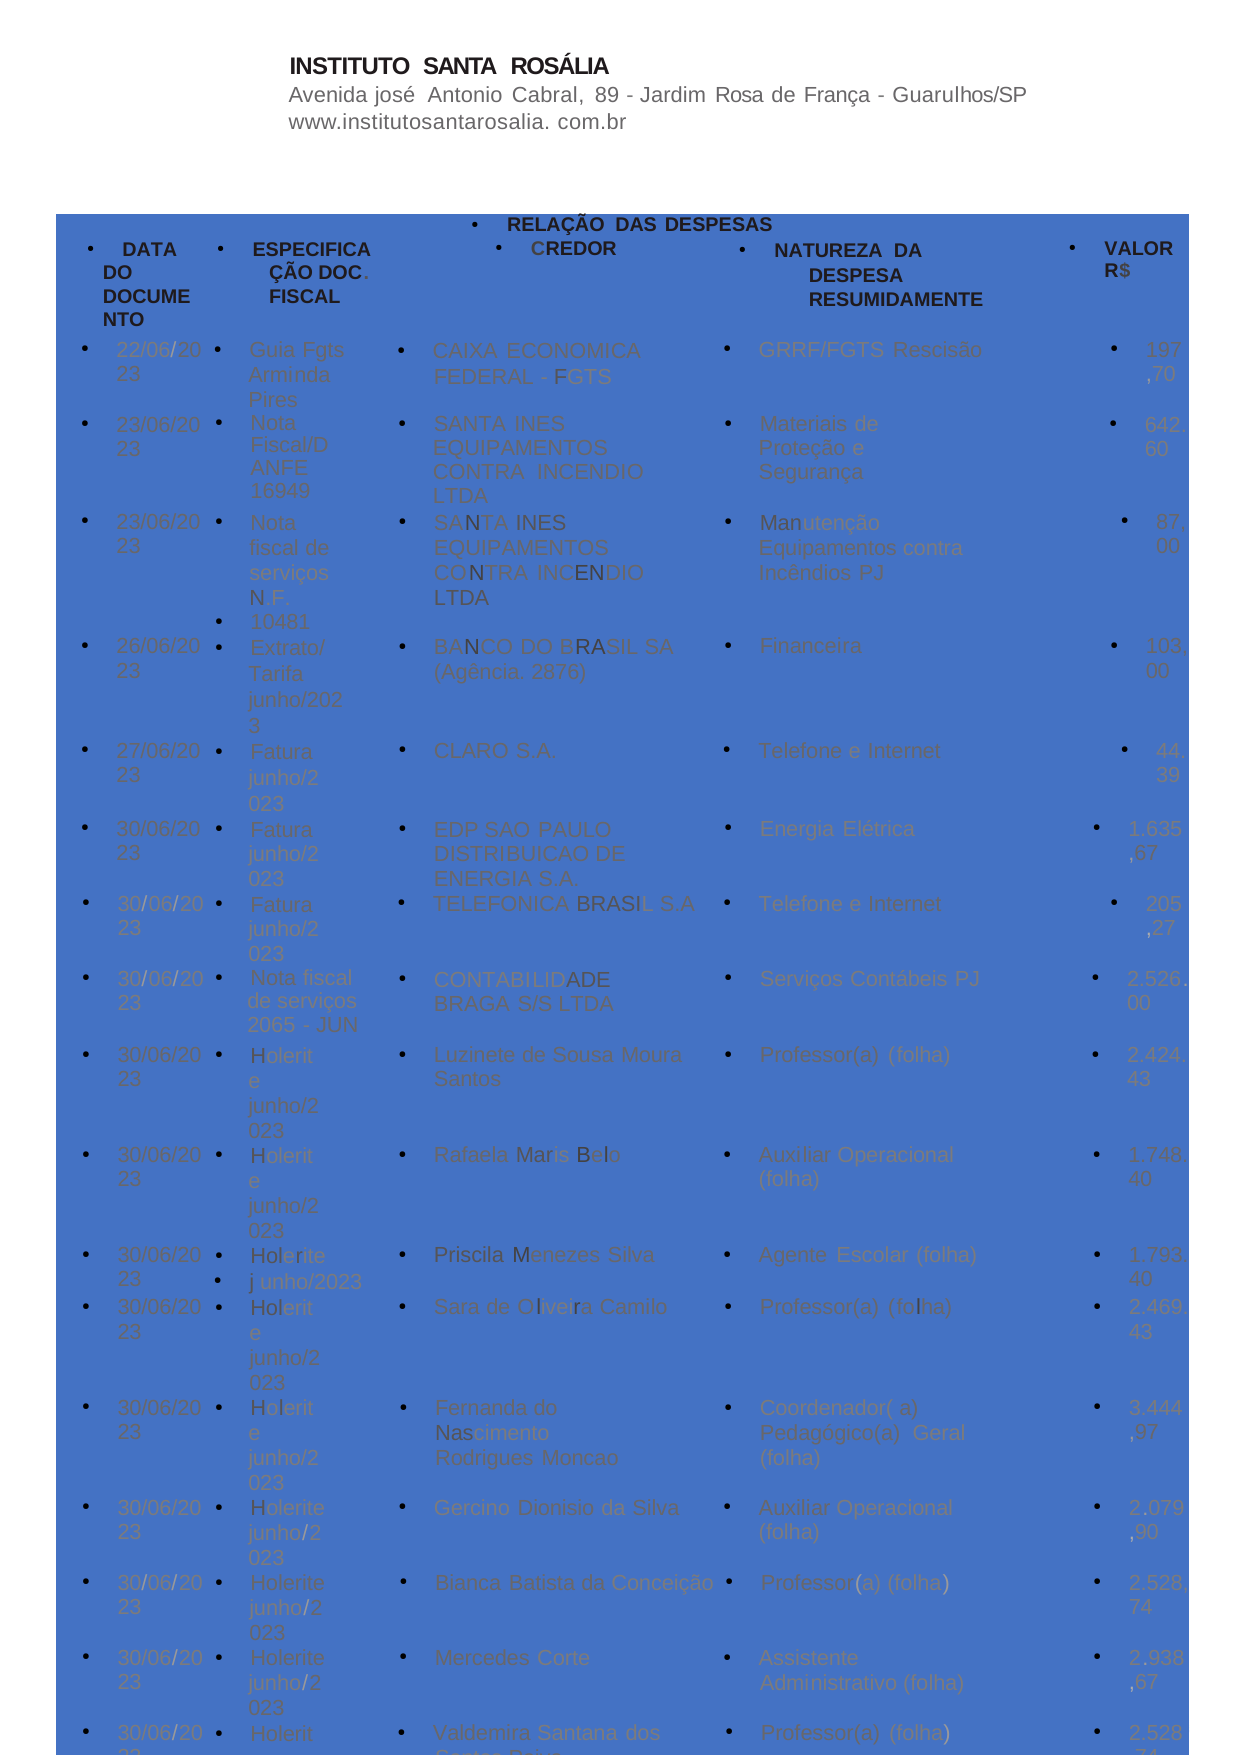

INSTITUTO SANTA ROSÁLIA
Avenida josé Antonio Cabral, 89 - Jardim Rosa de França - Guarulhos/SP www.institutosantarosalia. com.br
| RELAÇÃO DAS DESPESAS | | | | | |
| --- | --- | --- | --- | --- | --- |
| DATA DO DOCUMENTO | ESPECIFICAÇÃO DOC. FISCAL | CREDOR | NATUREZA DA DESPESA RESUMIDAMENTE | | VALOR R$ |
| 22/06/2023 | Guia Fgts Arminda Pires | CAIXA ECONOMICA FEDERAL - FGTS | GRRF/FGTS Rescisão | | 197,70 |
| 23/06/2023 | Nota Fiscal/DANFE 16949 | SANTA INES EQUIPAMENTOS CONTRA INCENDIO LTDA | Materiais de Proteção e Segurança | | 642.60 |
| 23/06/2023 | Nota fiscal de serviços N.F. 10481 | SANTA INES EQUIPAMENTOS CONTRA INCENDIO LTDA | Manutenção Equipamentos contra Incêndios PJ | | 87,00 |
| 26/06/2023 | Extrato/Tarifa junho/2023 | BANCO DO BRASIL SA (Agência. 2876) | Financeira | | 103,00 |
| 27/06/2023 | Fatura junho/2023 | CLARO S.A. | Telefone e Internet | | 44.39 |
| 30/06/2023 | Fatura junho/2023 | EDP SAO PAULO DISTRIBUICAO DE ENERGIA S.A. | Energia Elétrica | | 1.635,67 |
| 30/06/2023 | Fatura junho/2023 | TELEFONICA BRASIL S.A | Telefone e Internet | | 205,27 |
| 30/06/2023 | Nota fiscal de serviços 2065 - JUN | CONTABILIDADE BRAGA S/S LTDA | Serviços Contábeis PJ | | 2.526.00 |
| 30/06/2023 | Holerite junho/2023 | Luzinete de Sousa Moura Santos | Professor(a) (folha) | | 2.424.43 |
| 30/06/2023 | Holerite junho/2023 | Rafaela Maris Belo | Auxiliar Operacional (folha) | | 1.748.40 |
| 30/06/2023 | Holerite j unho/2023 | Priscila Menezes Silva | Agente Escolar (folha) | | 1.793.40 |
| 30/06/2023 | Holerite junho/2023 | Sara de Oliveira Camilo | Professor(a) (folha) | | 2.469.43 |
| 30/06/2023 | Holerite junho/2023 | Fernanda do Nascimento Rodrigues Moncao | Coordenador( a) Pedagógico(a) Geral (folha) | | 3.444,97 |
| 30/06/2023 | Holerite junho/2023 | Gercino Dionisio da Silva | Auxiliar Operacional (folha) | | 2.079 ,90 |
| 30/06/2023 | Holerite junho/2023 | Bianca Batista da Conceição | Professor(a) (folha) | | 2.528,74 |
| 30/06/2023 | Holerite junho/2023 | Mercedes Corte | Assistente Administrativo (folha) | | 2.938,67 |
| 30/06/2023 | Holerite junho/2023 | Valdemira Santana dos Santos Paiva | Professor(a) (folha) | | 2.528 .74 |
| 30/06/2023 | Holerite junho/2023 | Camila Antunes Freitas | Professor(a) (folha) | | 2.424.43 |
| 30/06/2023 | Holerite junho/2023 | Maria Josefa Lopes de Oliveira | Cozinheiro(a) (folha) | | 1.657,81 |
| 30/06/2023 | Holerite junho/2023 | Patrícia Morais Ramos Corrêa | Professor(a) (fo lha) | | 2.943,55 |